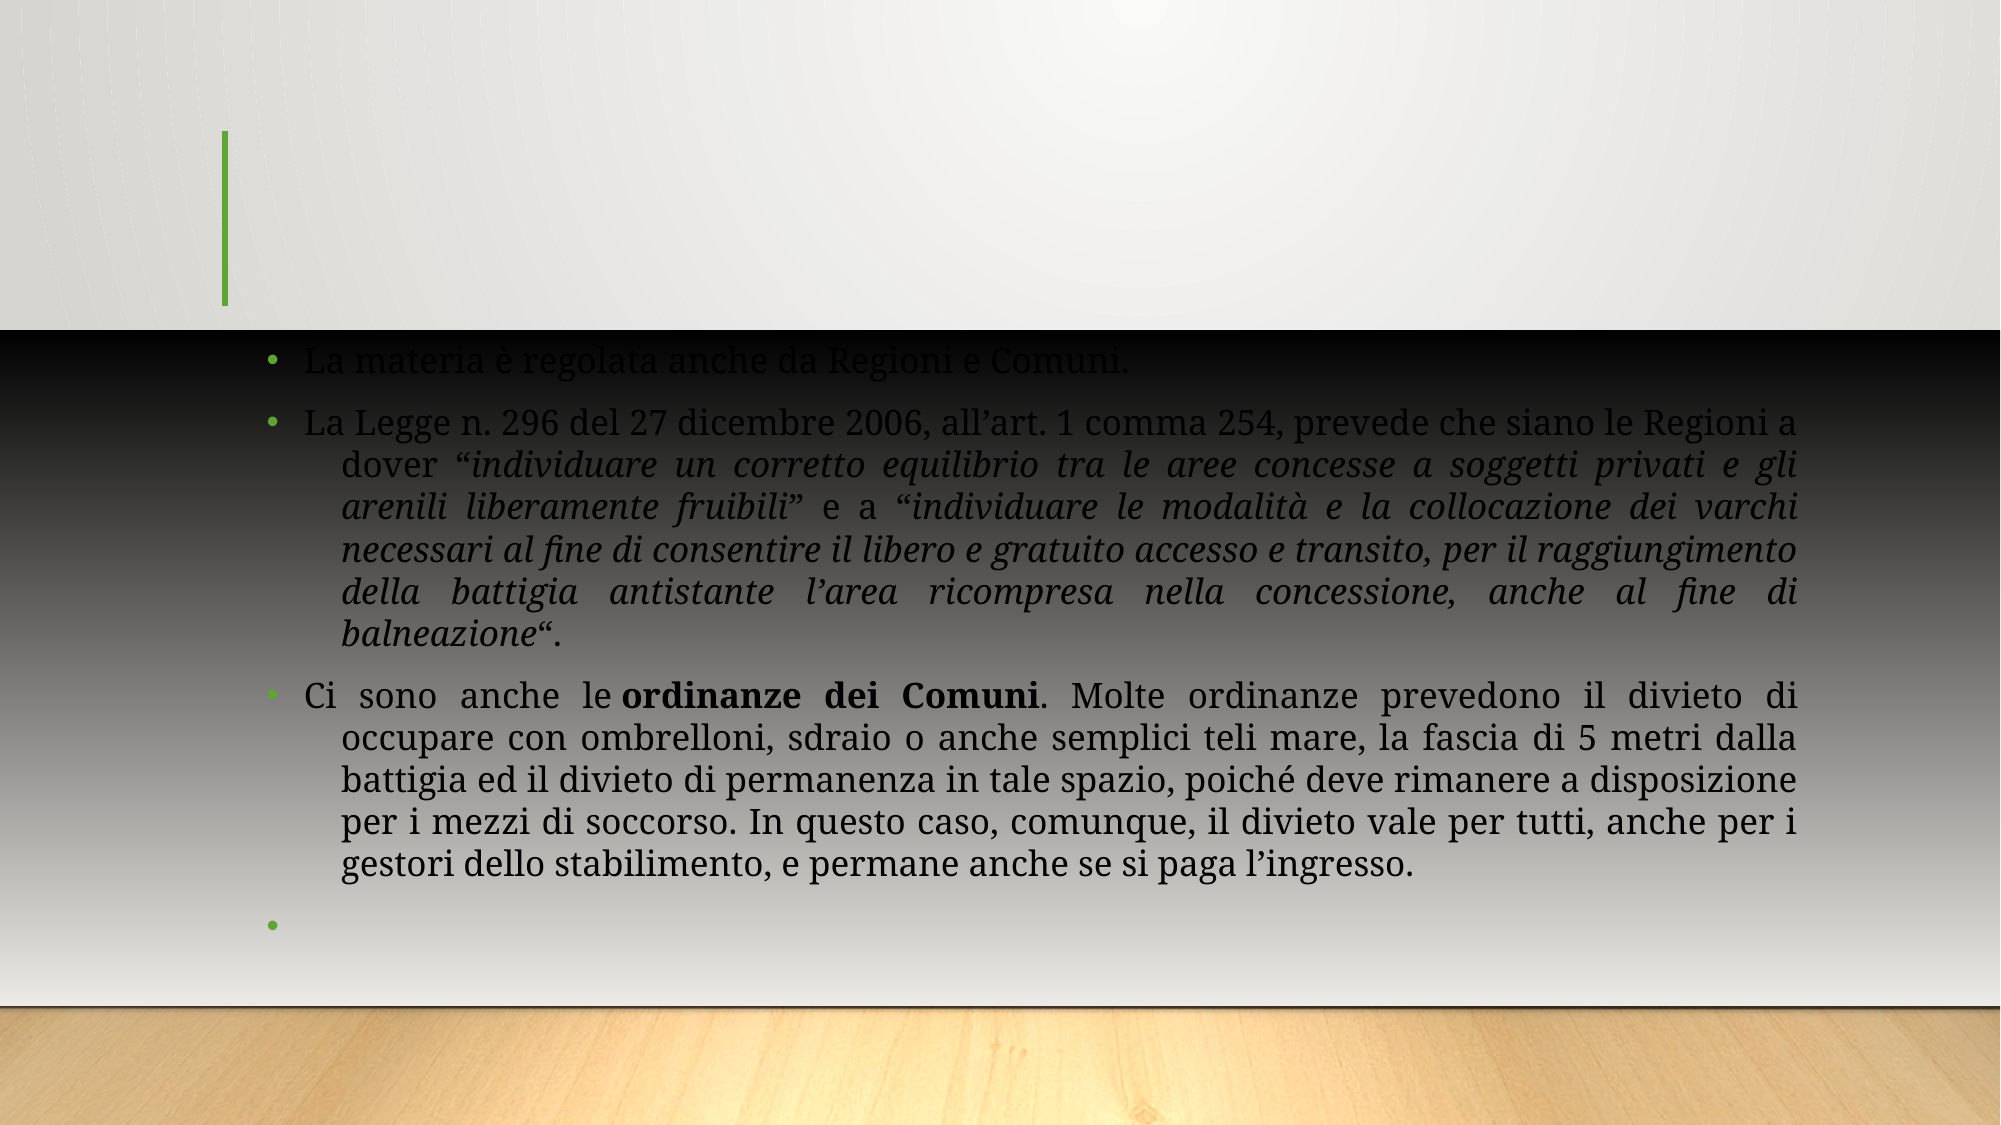

#
La materia è regolata anche da Regioni e Comuni.
La Legge n. 296 del 27 dicembre 2006, all’art. 1 comma 254, prevede che siano le Regioni a dover “individuare un corretto equilibrio tra le aree concesse a soggetti privati e gli arenili liberamente fruibili” e a “individuare le modalità e la collocazione dei varchi necessari al fine di consentire il libero e gratuito accesso e transito, per il raggiungimento della battigia antistante l’area ricompresa nella concessione, anche al fine di balneazione“.
Ci sono anche le ordinanze dei Comuni. Molte ordinanze prevedono il divieto di occupare con ombrelloni, sdraio o anche semplici teli mare, la fascia di 5 metri dalla battigia ed il divieto di permanenza in tale spazio, poiché deve rimanere a disposizione per i mezzi di soccorso. In questo caso, comunque, il divieto vale per tutti, anche per i gestori dello stabilimento, e permane anche se si paga l’ingresso.